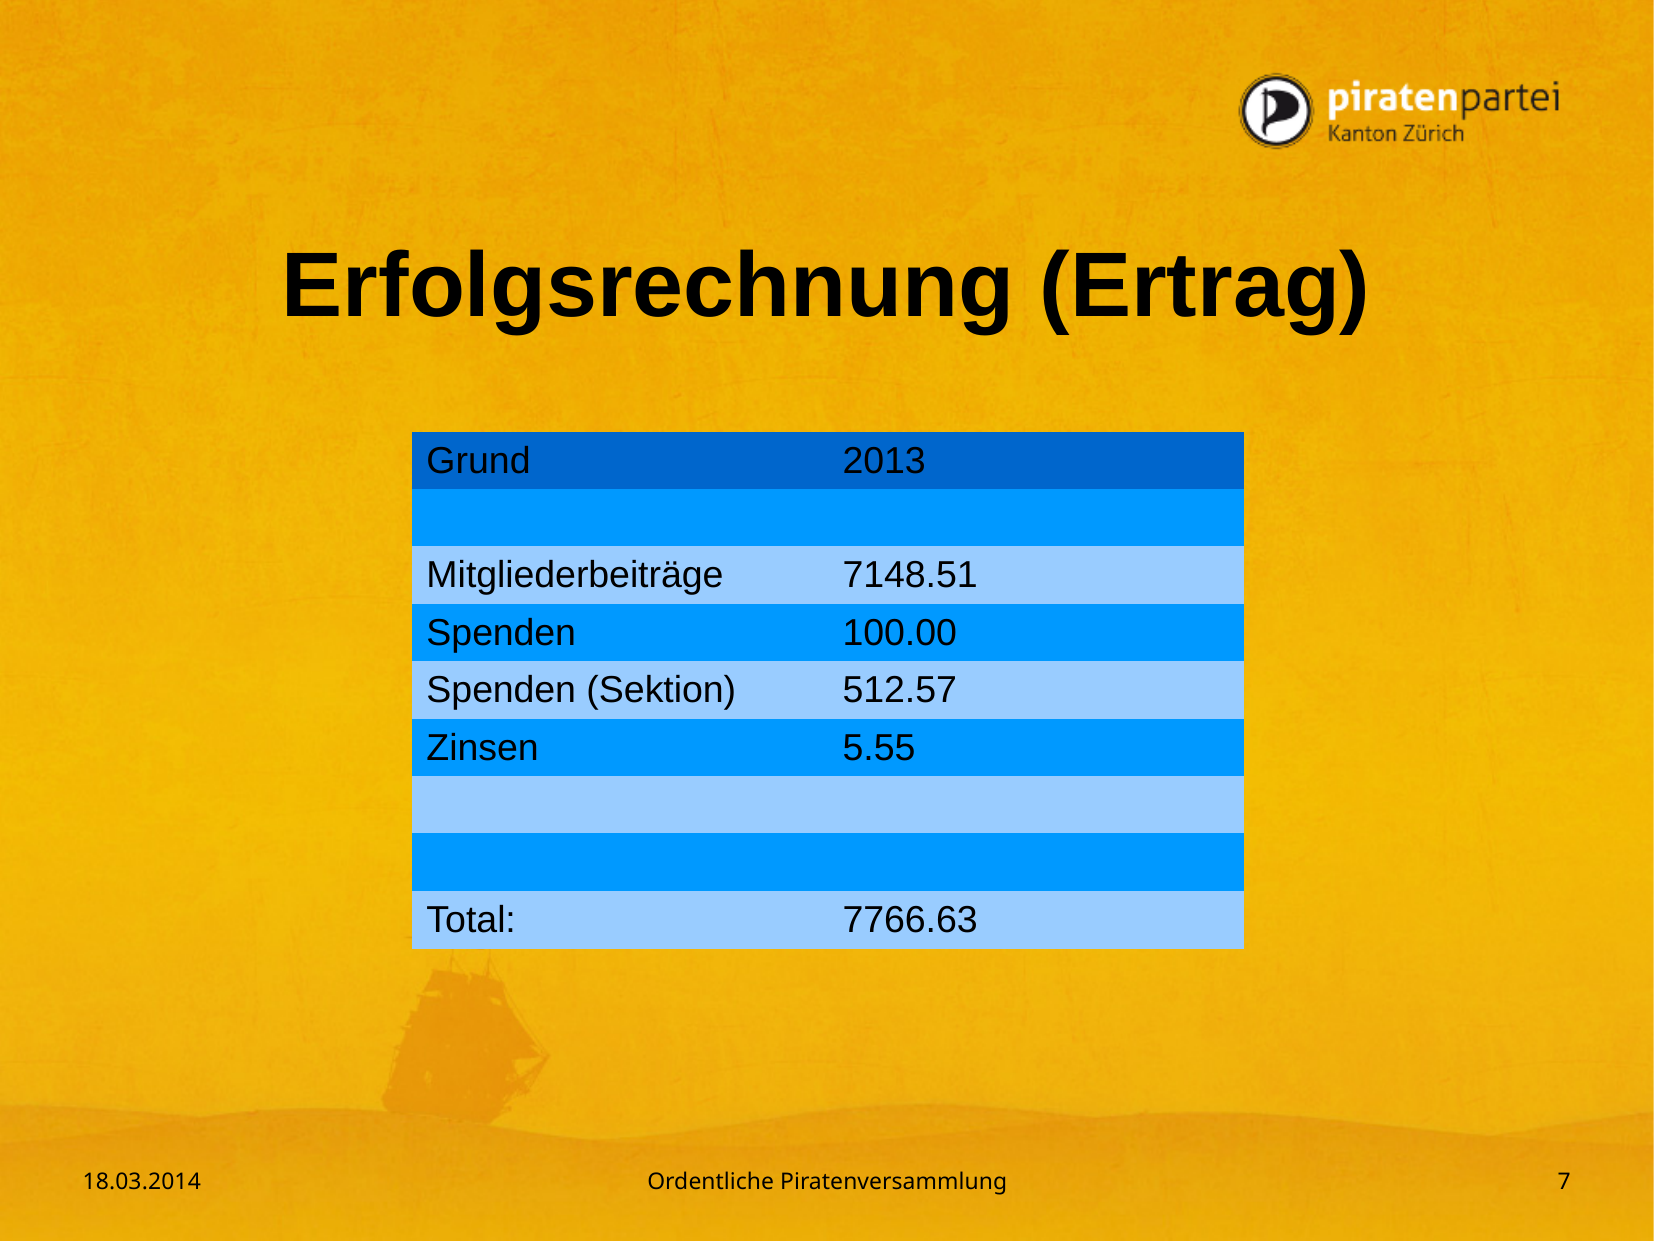

# Erfolgsrechnung (Ertrag)
| Grund | 2013 |
| --- | --- |
| | |
| Mitgliederbeiträge | 7148.51 |
| Spenden | 100.00 |
| Spenden (Sektion) | 512.57 |
| Zinsen | 5.55 |
| | |
| | |
| Total: | 7766.63 |
2010-10-21
Gründungsversammlung Piratenpartei Zürich
7